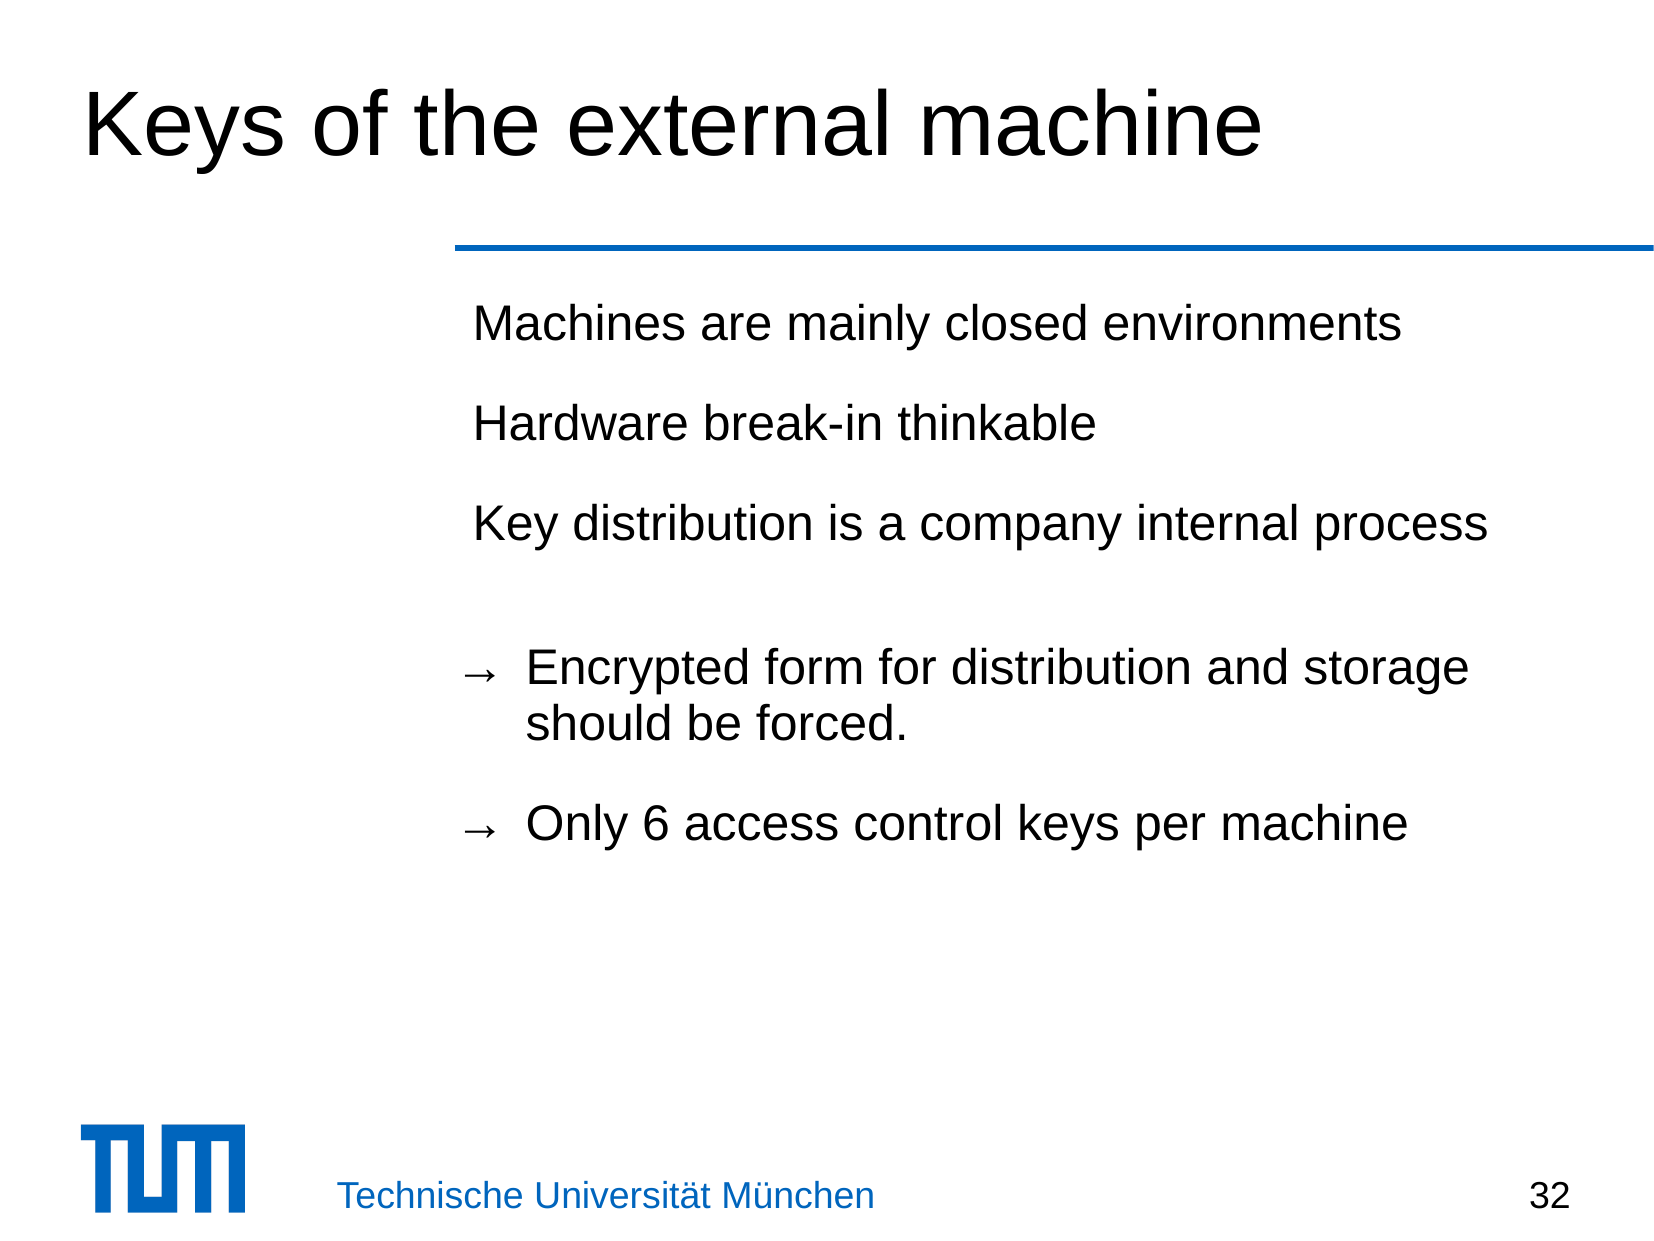

# Keys of the external machine
Machines are mainly closed environments
Hardware break-in thinkable
Key distribution is a company internal process
→	Encrypted form for distribution and storage should be forced.
→	Only 6 access control keys per machine
32